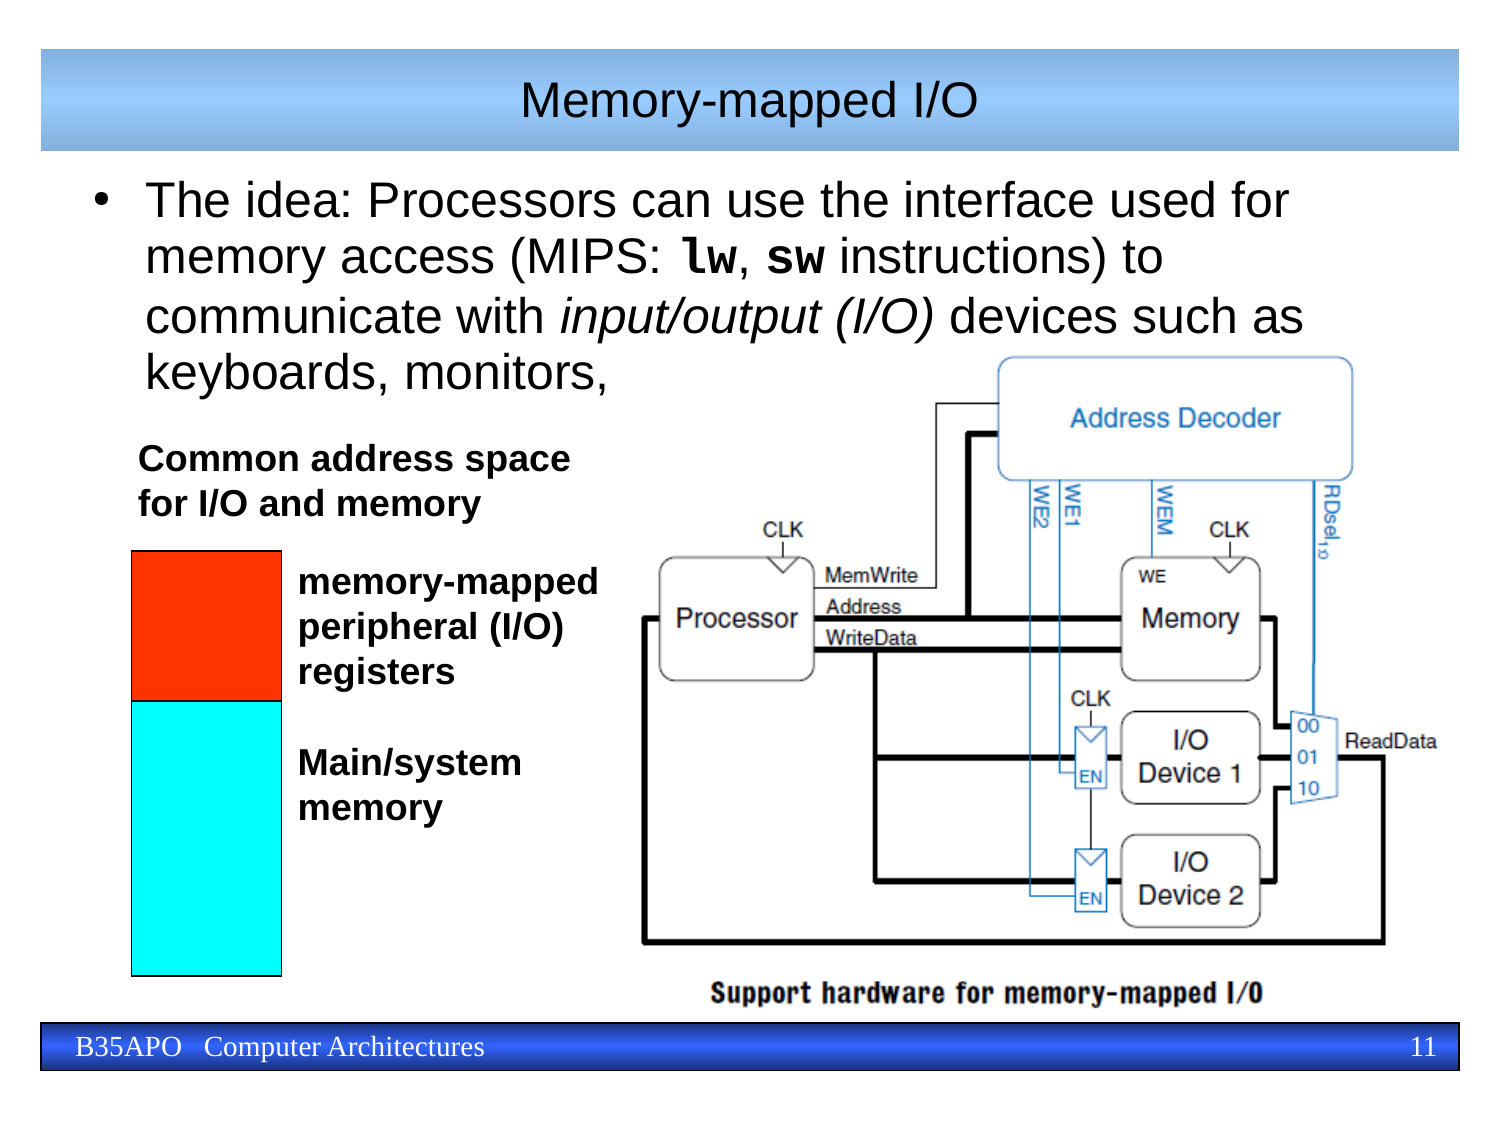

# Memory-mapped I/O
The idea: Processors can use the interface used for memory access (MIPS: lw, sw instructions) to communicate with input/output (I/O) devices such as keyboards, monitors, and printers.
Common address space for I/O and memory
memory-mapped peripheral (I/O) registers
Main/system memory
B35APO Computer Architectures
11